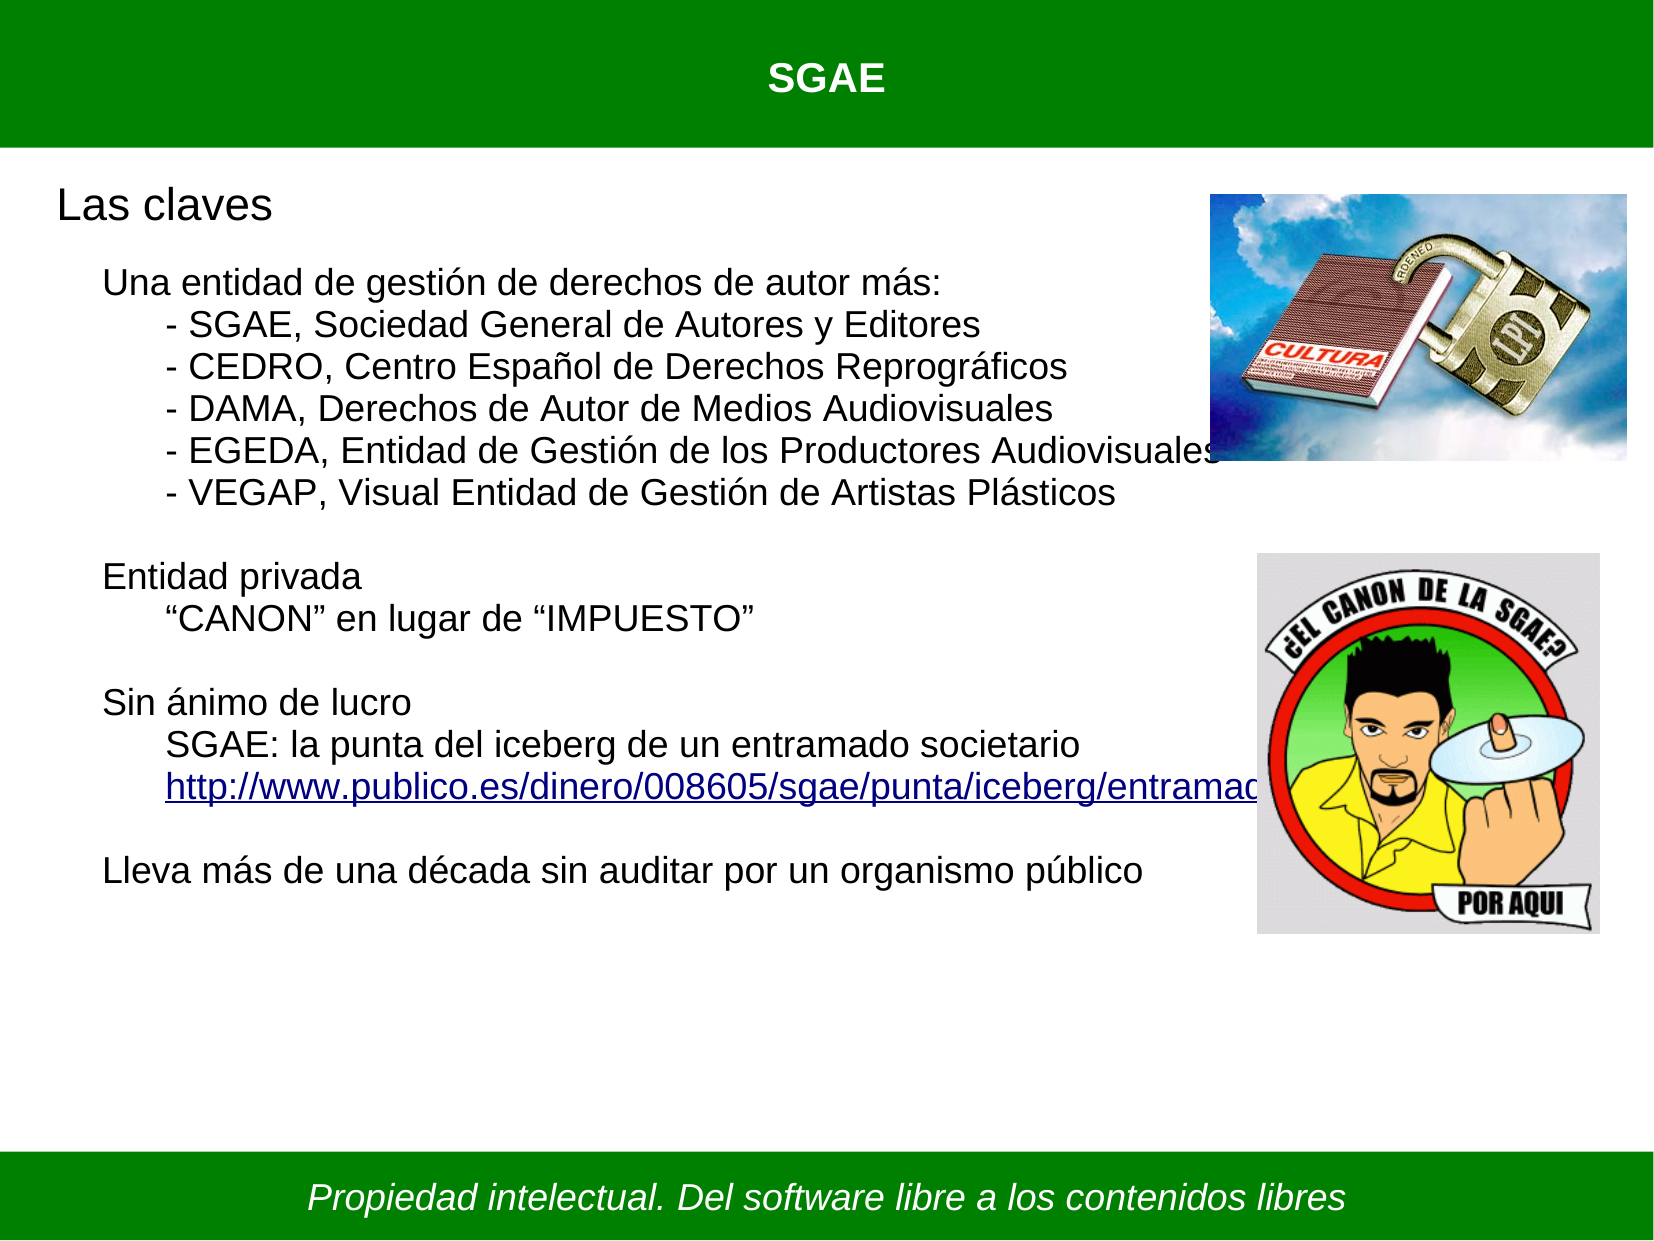

SGAE
Las claves
 Una entidad de gestión de derechos de autor más:
	- SGAE, Sociedad General de Autores y Editores
	- CEDRO, Centro Español de Derechos Reprográficos
	- DAMA, Derechos de Autor de Medios Audiovisuales
	- EGEDA, Entidad de Gestión de los Productores Audiovisuales
	- VEGAP, Visual Entidad de Gestión de Artistas Plásticos
 Entidad privada
	“CANON” en lugar de “IMPUESTO”
 Sin ánimo de lucro
	SGAE: la punta del iceberg de un entramado societario
	http://www.publico.es/dinero/008605/sgae/punta/iceberg/entramado/societario
 Lleva más de una década sin auditar por un organismo público
Propiedad intelectual. Del software libre a los contenidos libres